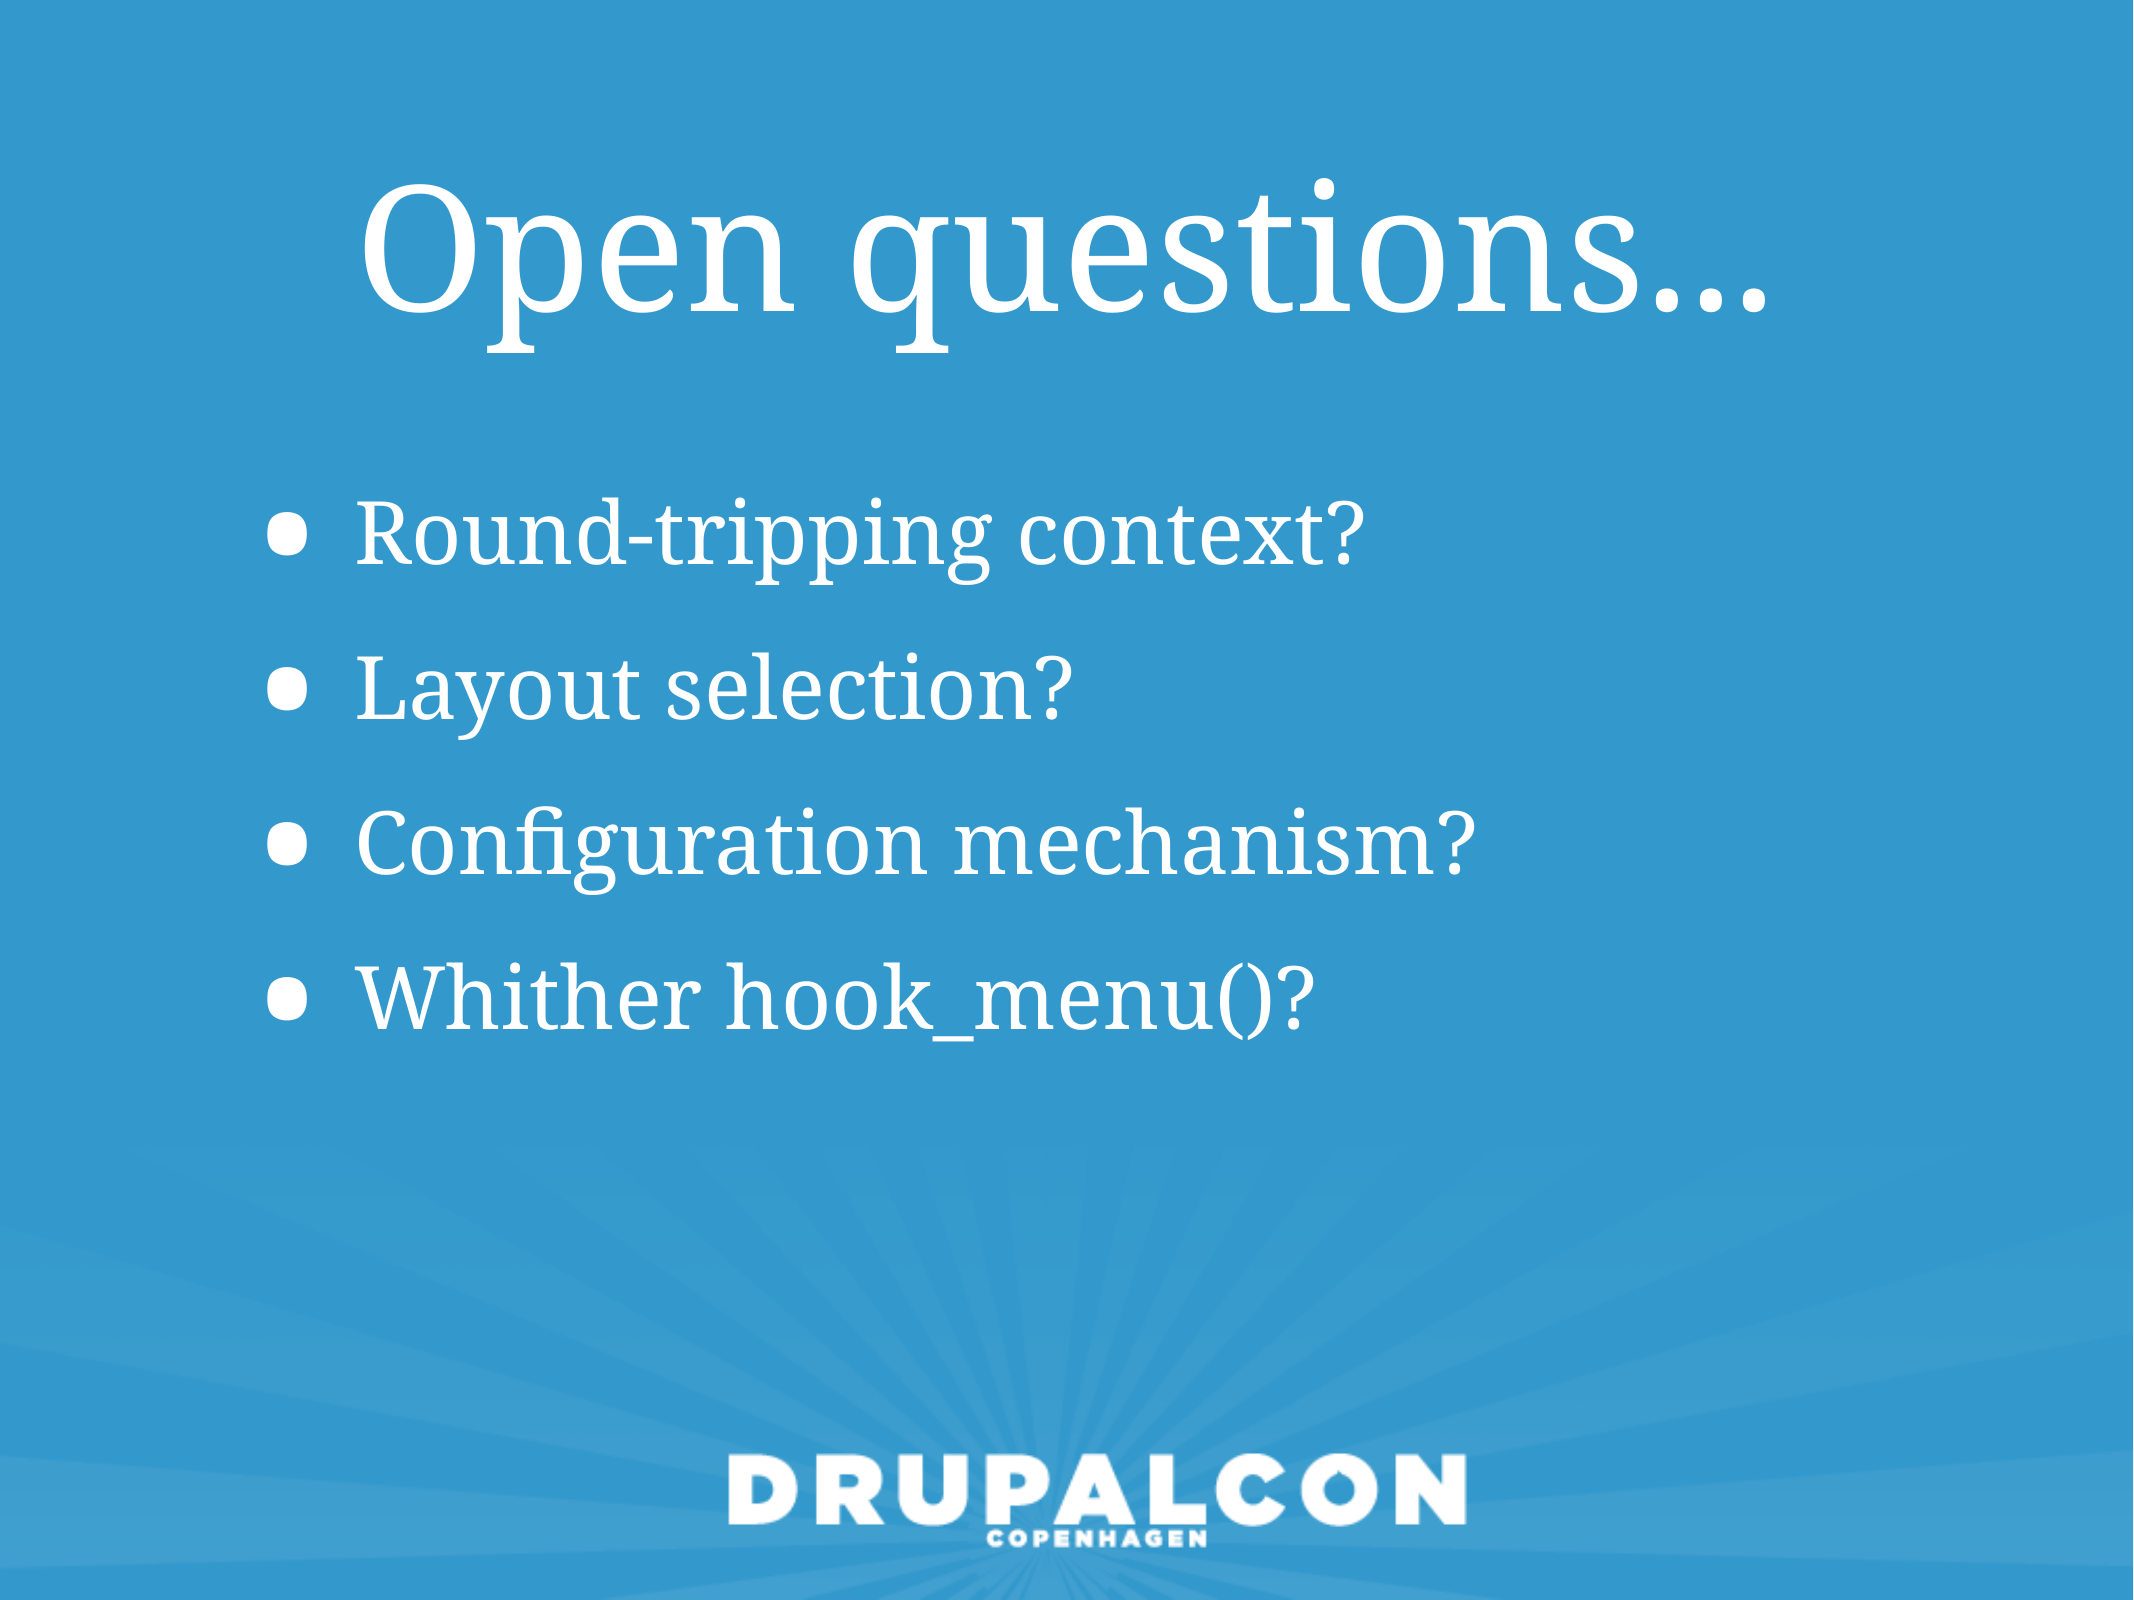

# Open questions...
Round-tripping context?
Layout selection?
Configuration mechanism?
Whither hook_menu()?